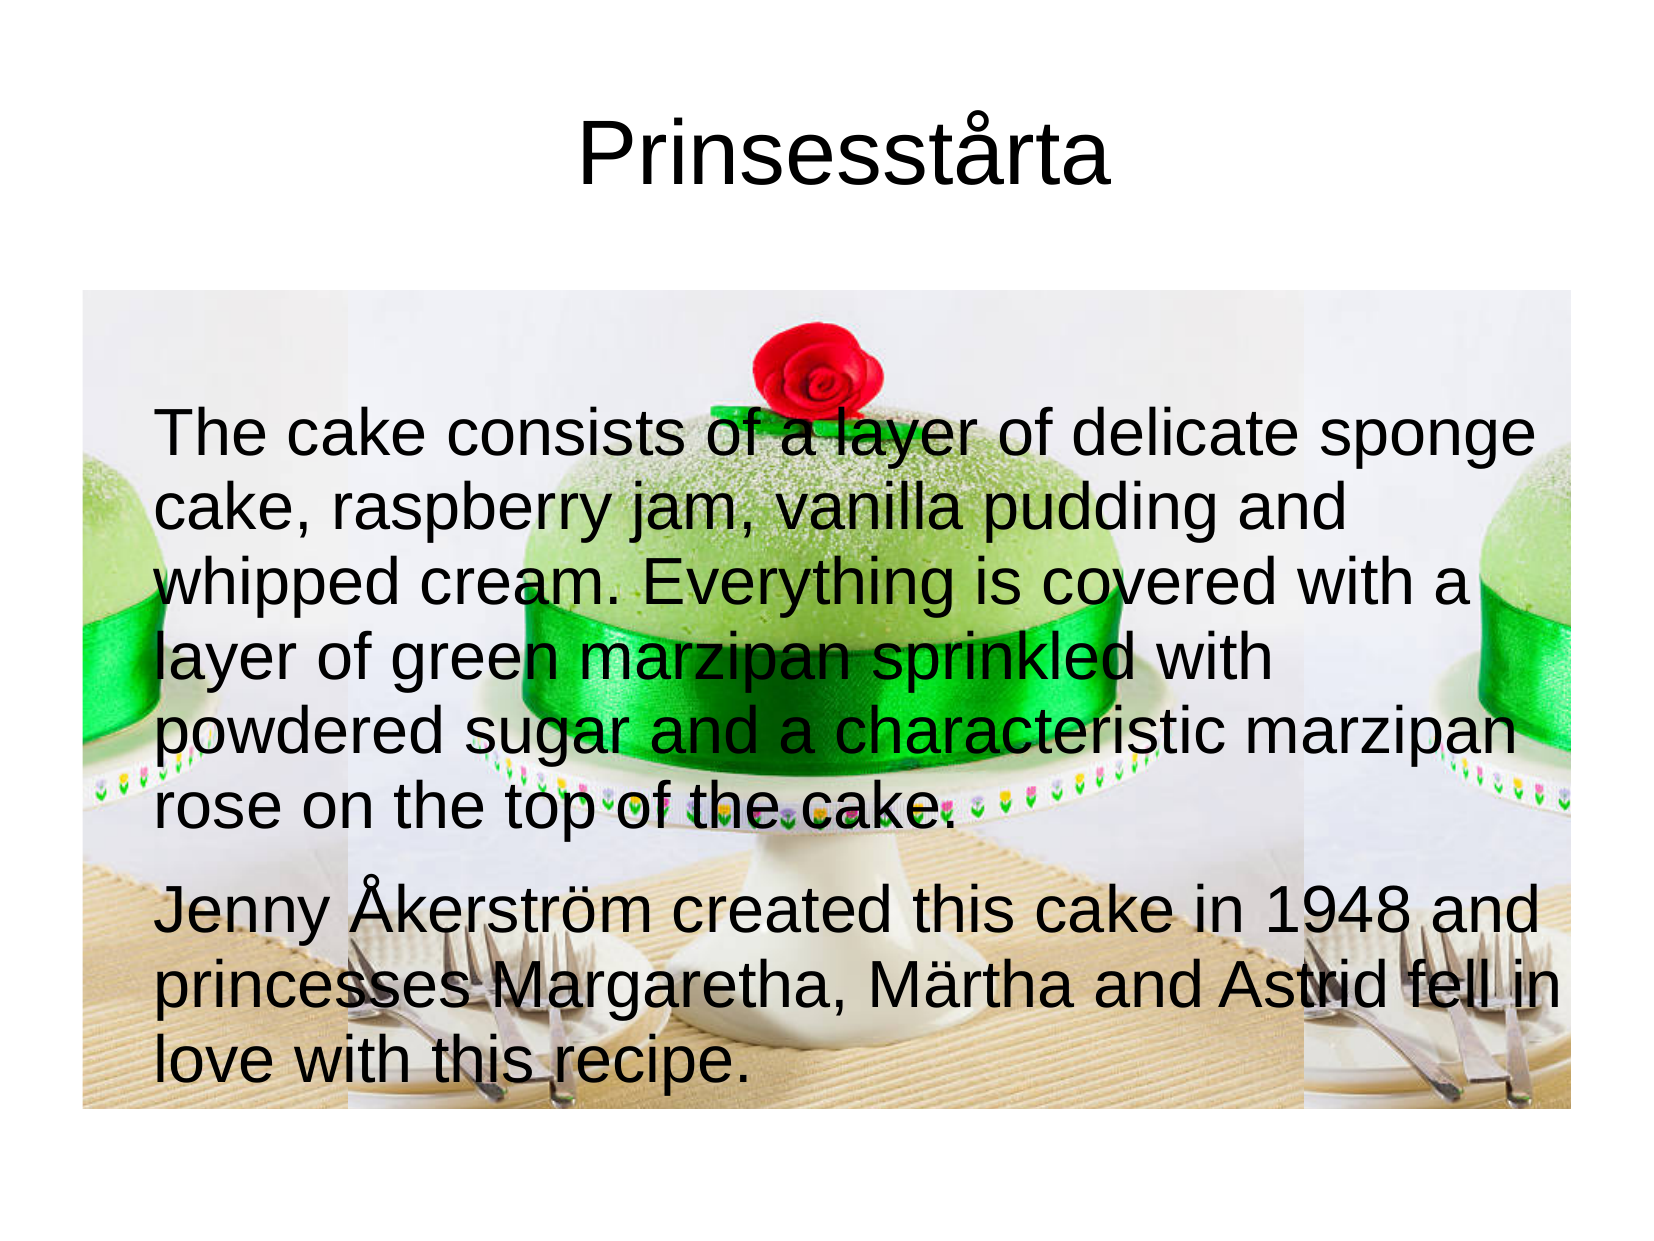

# Prinsesstårta
The cake consists of a layer of delicate sponge cake, raspberry jam, vanilla pudding and whipped cream. Everything is covered with a layer of green marzipan sprinkled with powdered sugar and a characteristic marzipan rose on the top of the cake.
Jenny Åkerström created this cake in 1948 and princesses Margaretha, Märtha and Astrid fell in love with this recipe.